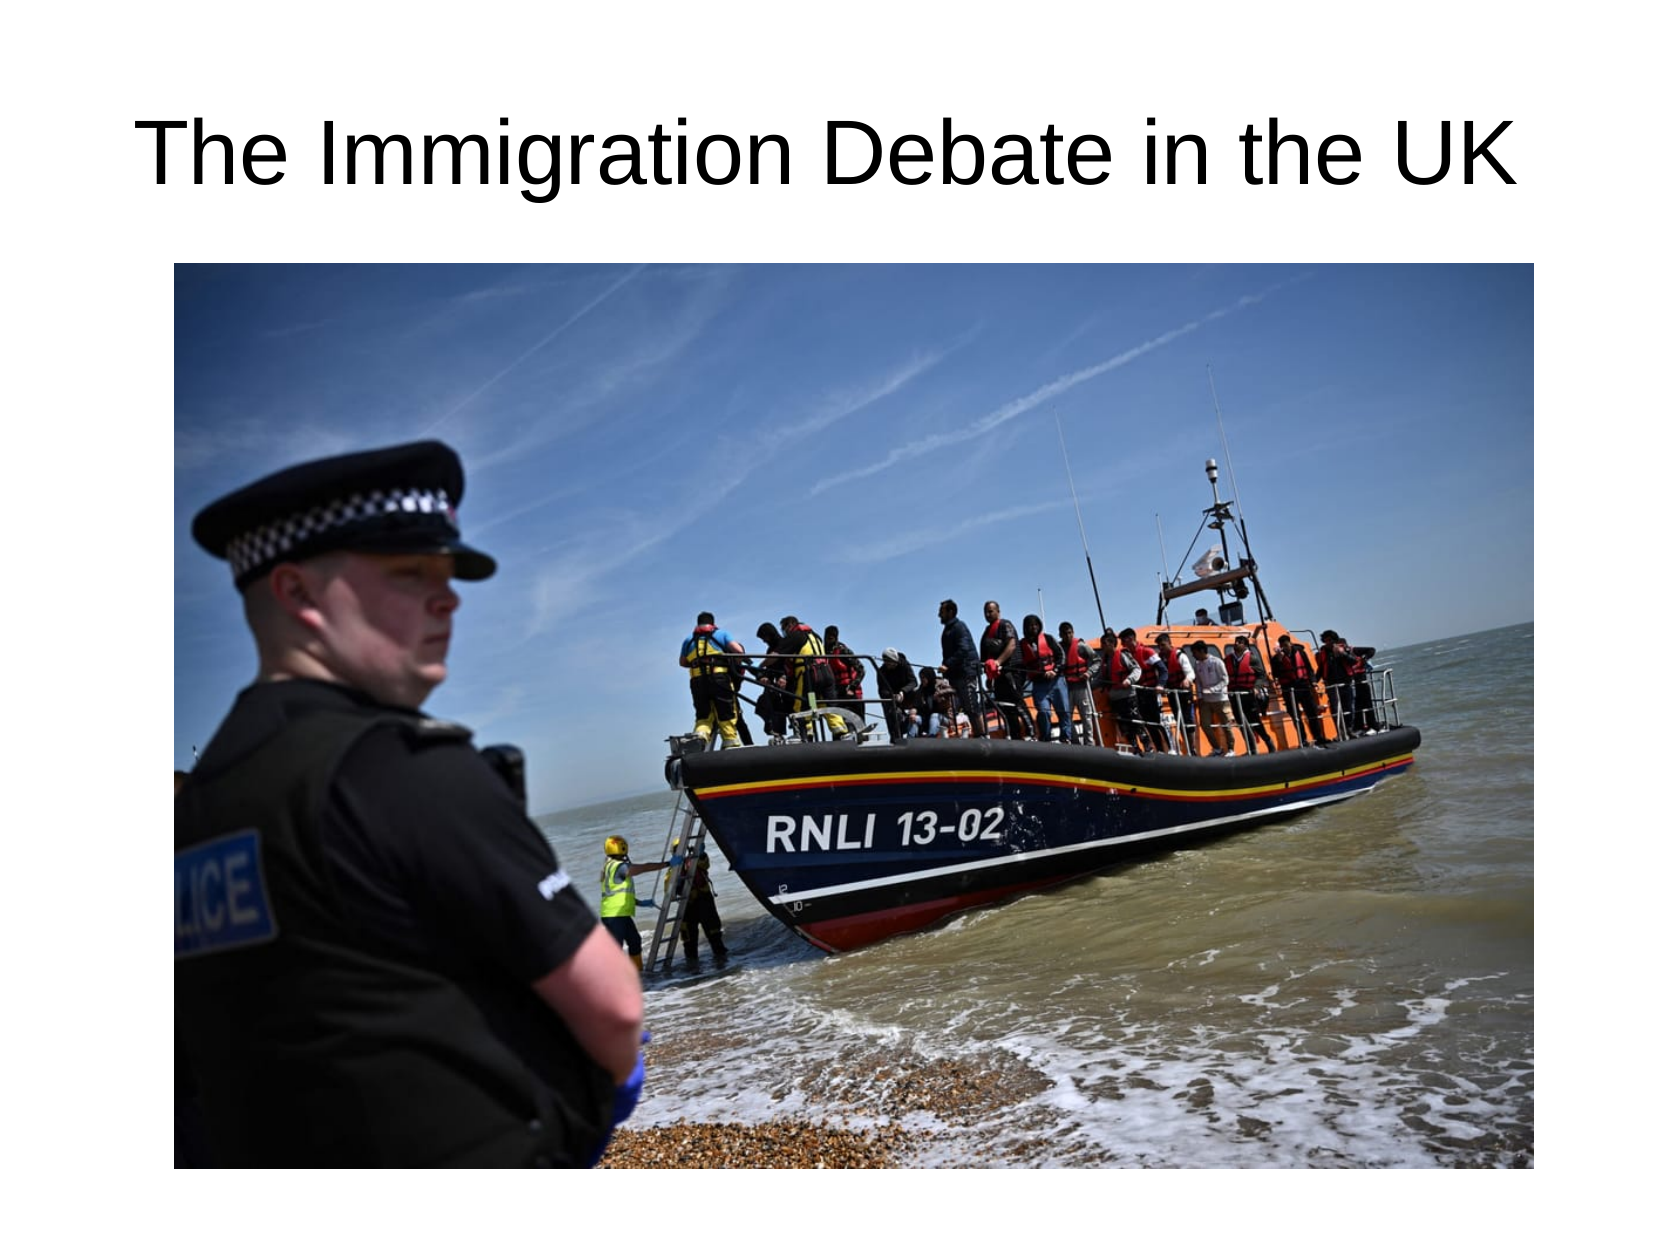

# The Immigration Debate in the UK